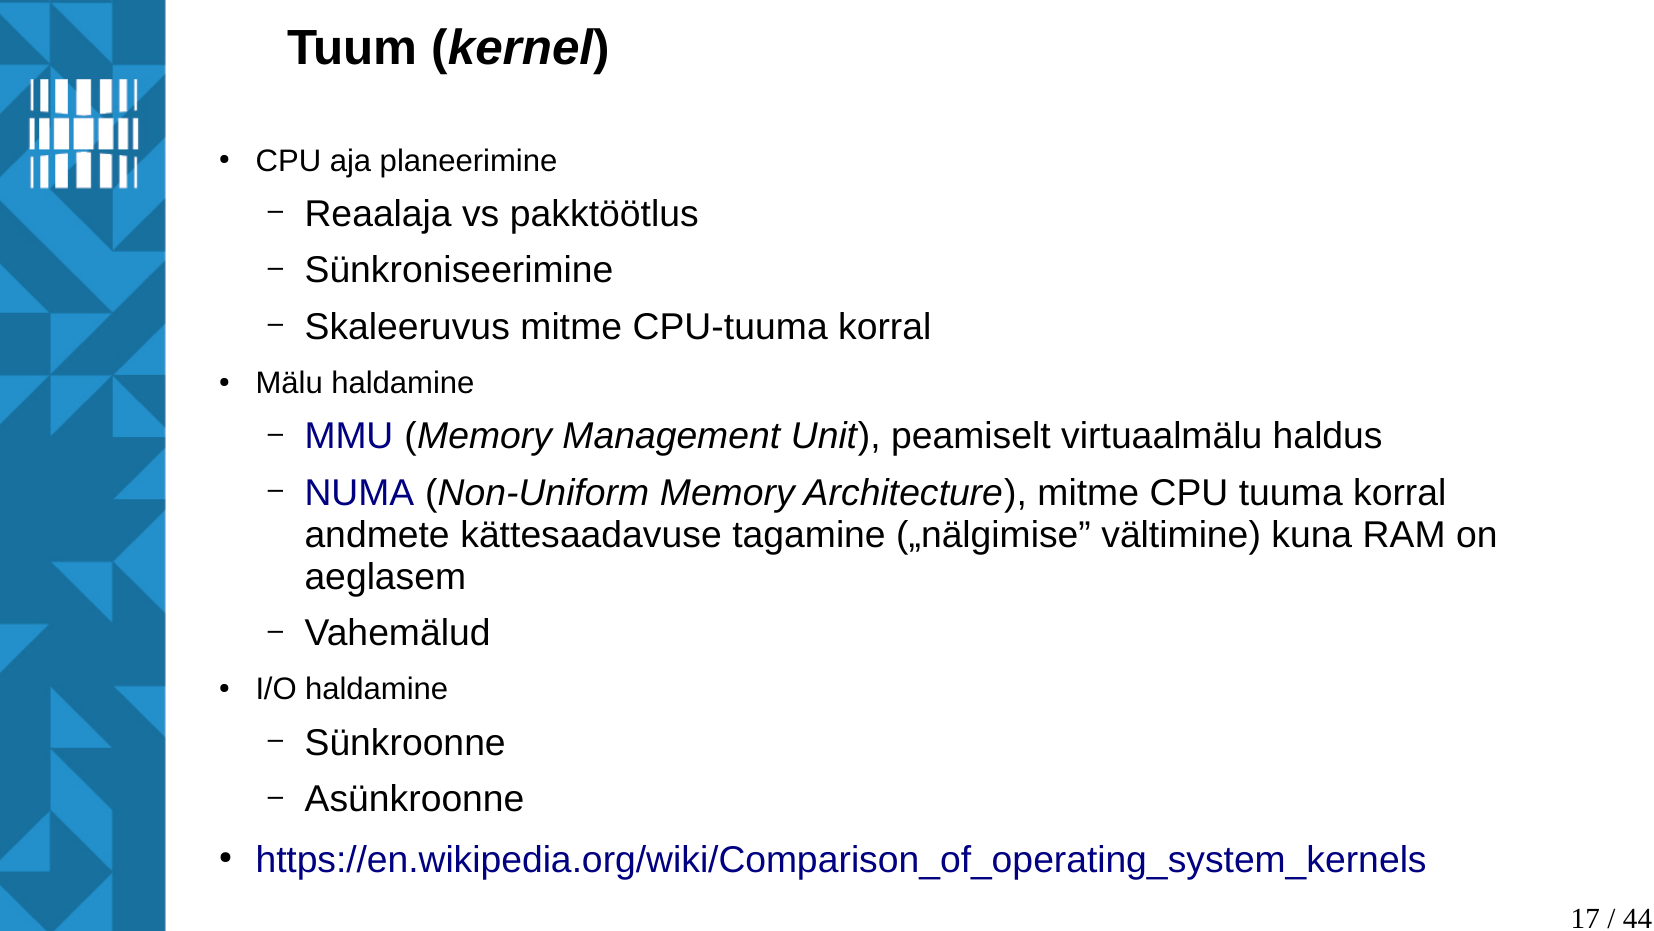

# Tuum (kernel)
CPU aja planeerimine
Reaalaja vs pakktöötlus
Sünkroniseerimine
Skaleeruvus mitme CPU-tuuma korral
Mälu haldamine
MMU (Memory Management Unit), peamiselt virtuaalmälu haldus
NUMA (Non-Uniform Memory Architecture), mitme CPU tuuma korral andmete kättesaadavuse tagamine („nälgimise” vältimine) kuna RAM on aeglasem
Vahemälud
I/O haldamine
Sünkroonne
Asünkroonne
https://en.wikipedia.org/wiki/Comparison_of_operating_system_kernels
17